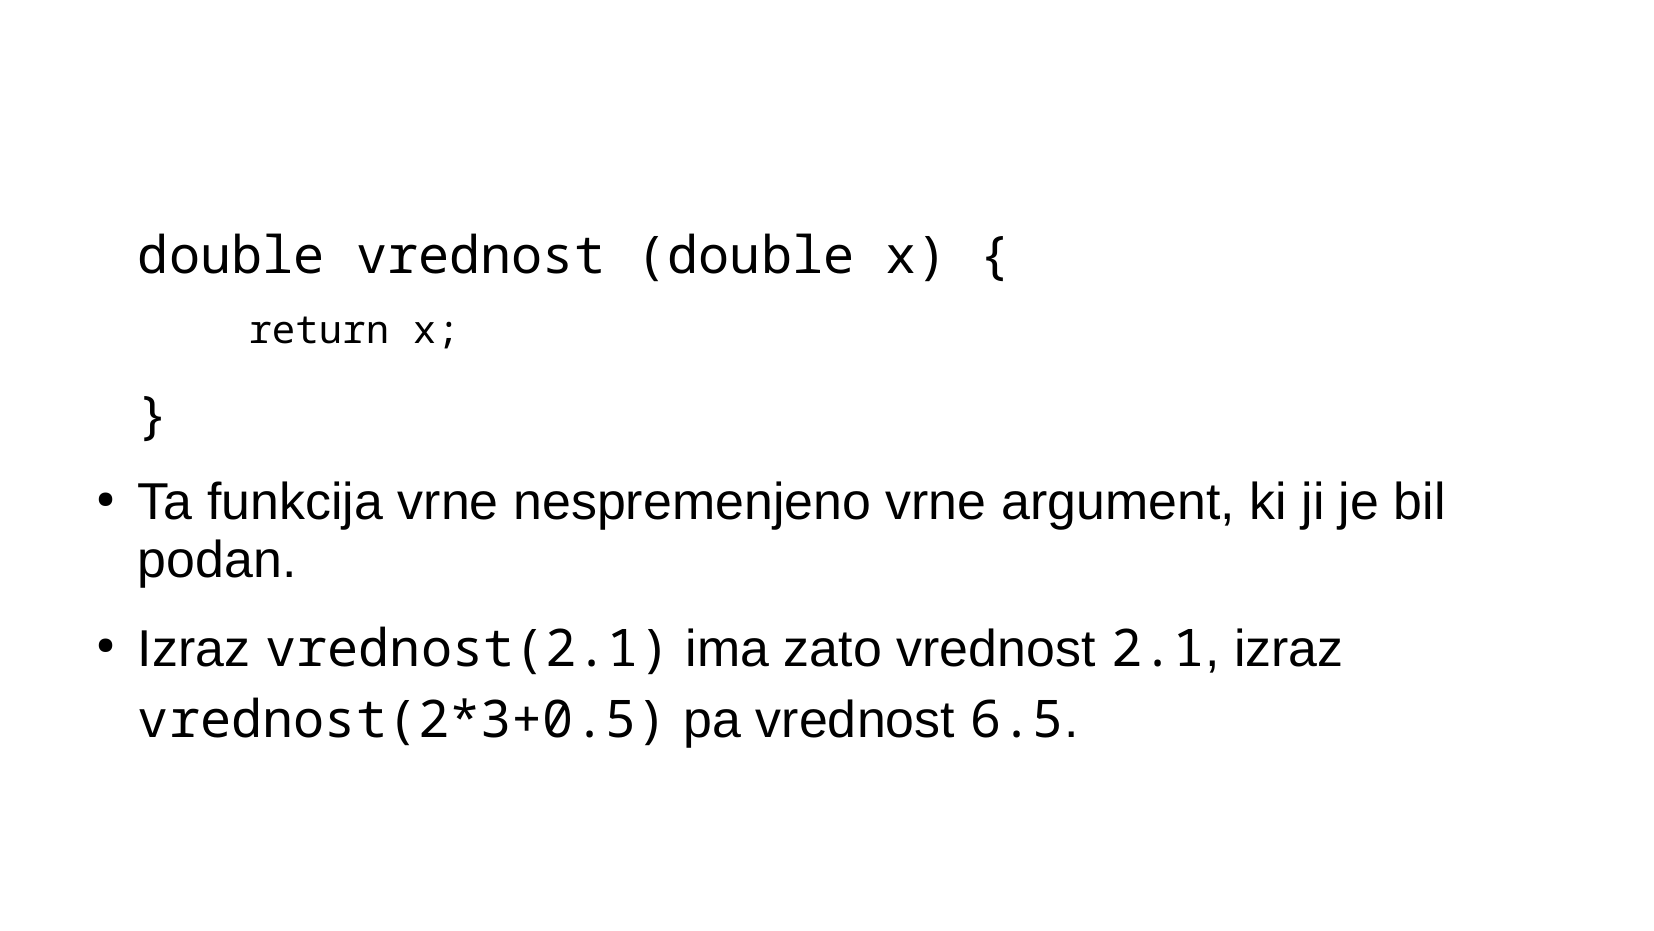

#
double vrednost (double x) {
return x;
}
Ta funkcija vrne nespremenjeno vrne argument, ki ji je bil podan.
Izraz vrednost(2.1) ima zato vrednost 2.1, izraz vrednost(2*3+0.5) pa vrednost 6.5.